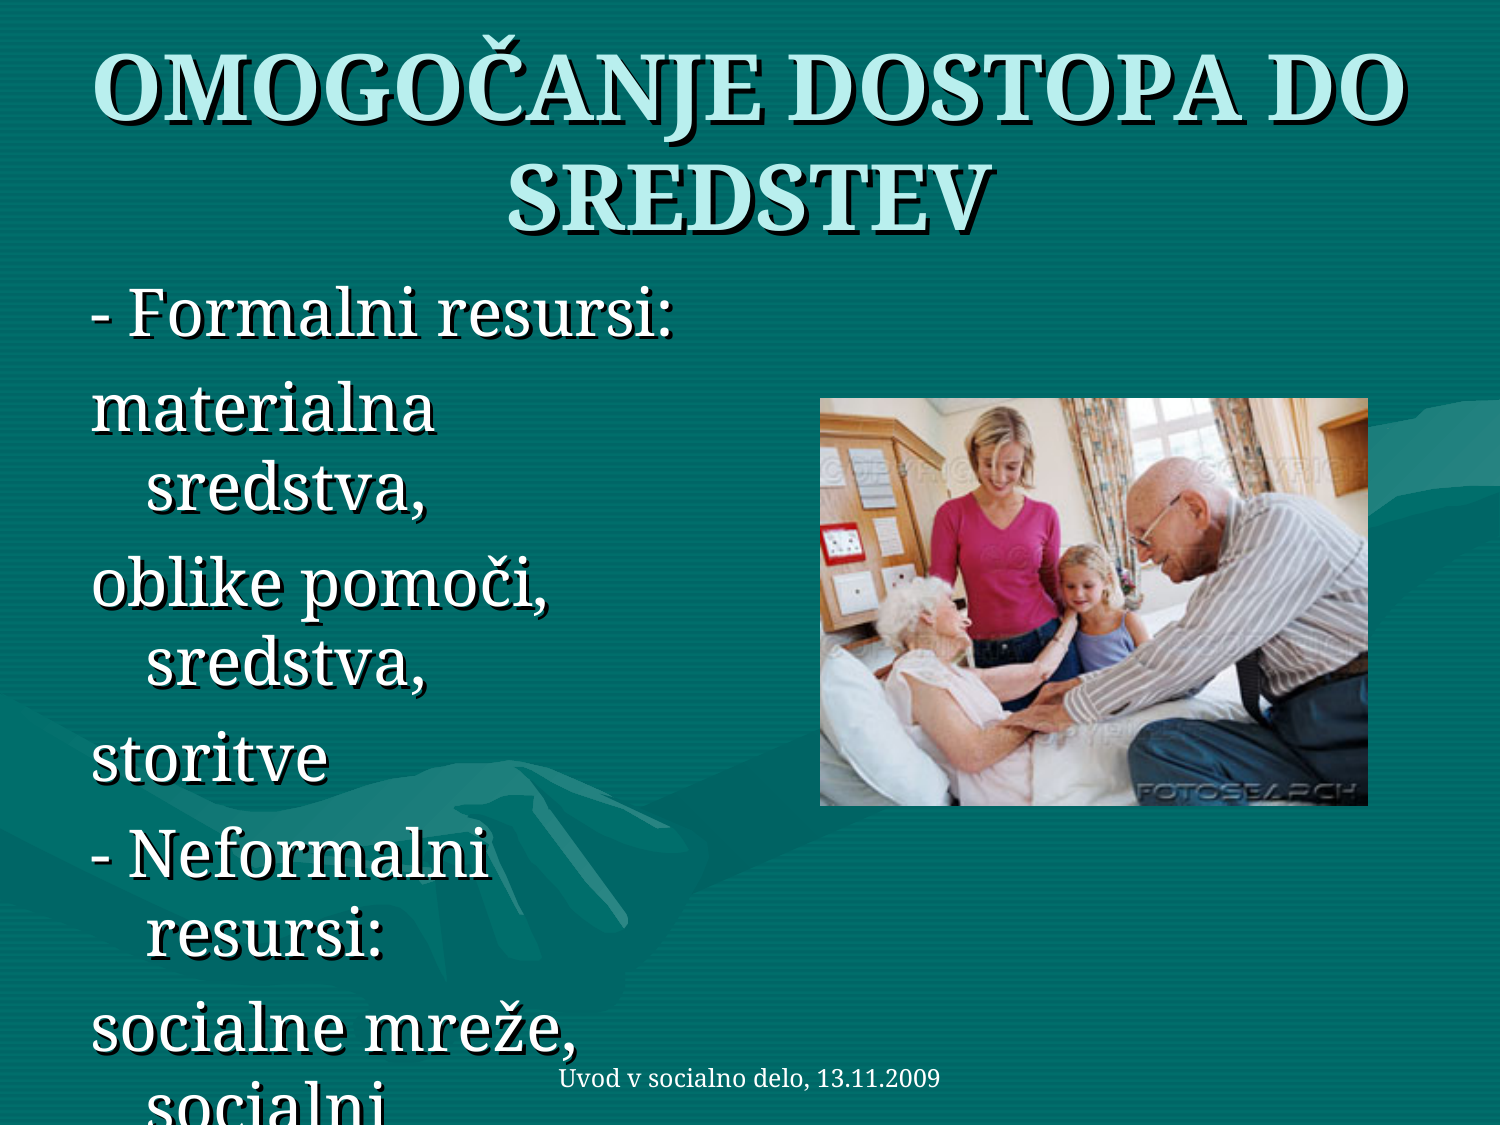

# OMOGOČANJE DOSTOPA DO SREDSTEV
- Formalni resursi:
materialna sredstva,
oblike pomoči, sredstva,
storitve
- Neformalni resursi:
socialne mreže, socialni
kapital
Uvod v socialno delo, 13.11.2009